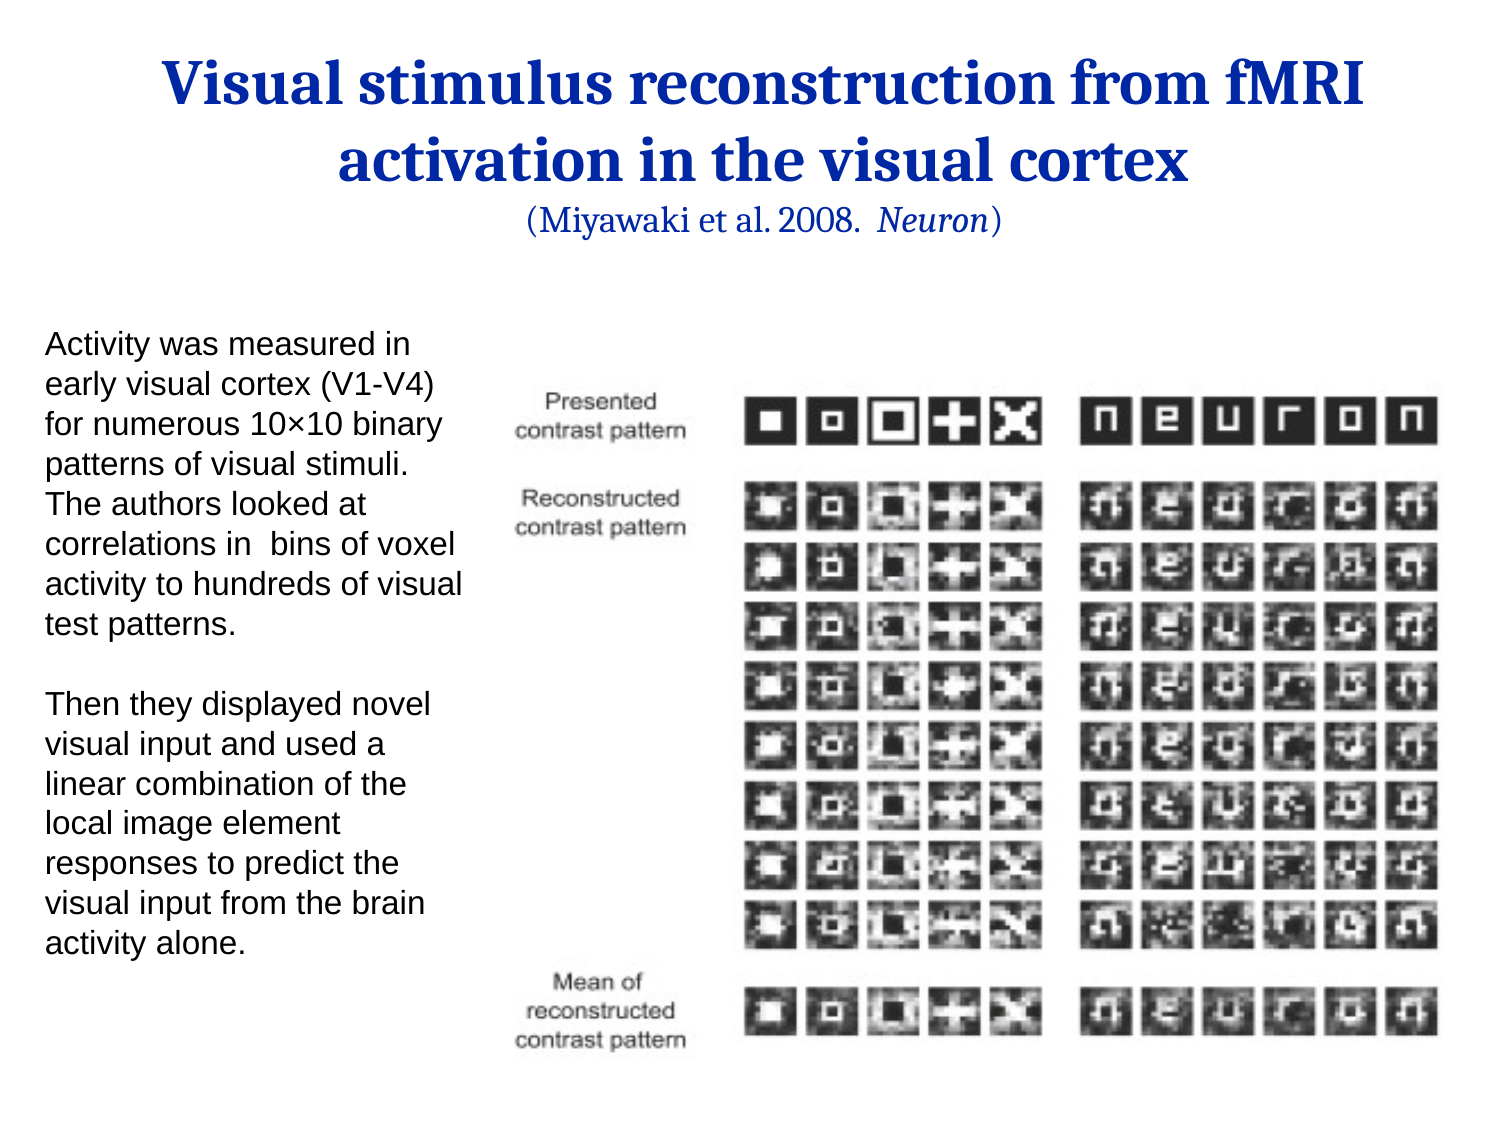

# Visual stimulus reconstruction from fMRI activation in the visual cortex (Miyawaki et al. 2008. Neuron)
Activity was measured in early visual cortex (V1-V4) for numerous 10×10 binary patterns of visual stimuli. The authors looked at correlations in bins of voxel activity to hundreds of visual test patterns.
Then they displayed novel visual input and used a linear combination of the local image element responses to predict the visual input from the brain activity alone.